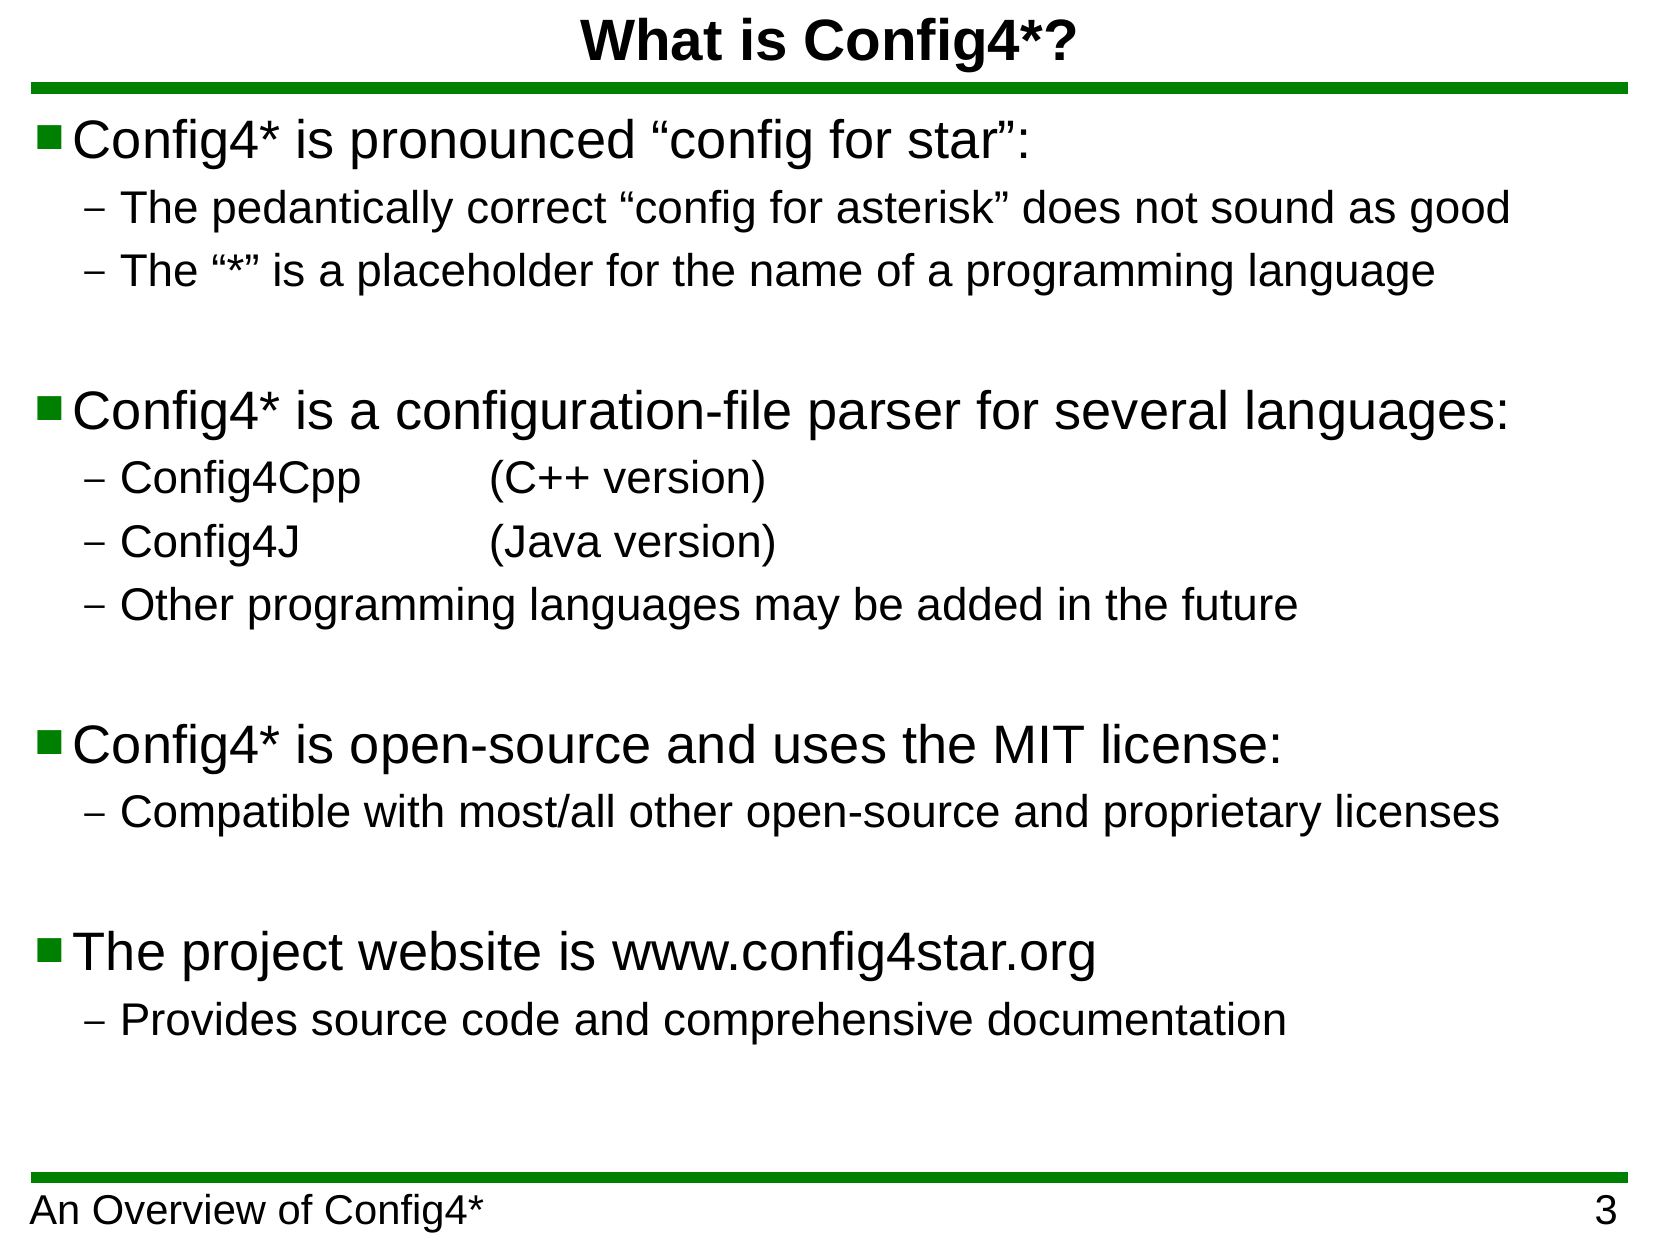

# What is Config4*?
Config4* is pronounced “config for star”:
The pedantically correct “config for asterisk” does not sound as good
The “*” is a placeholder for the name of a programming language
Config4* is a configuration-file parser for several languages:
Config4Cpp		(C++ version)
Config4J			(Java version)
Other programming languages may be added in the future
Config4* is open-source and uses the MIT license:
Compatible with most/all other open-source and proprietary licenses
The project website is www.config4star.org
Provides source code and comprehensive documentation
An Overview of Config4*
3